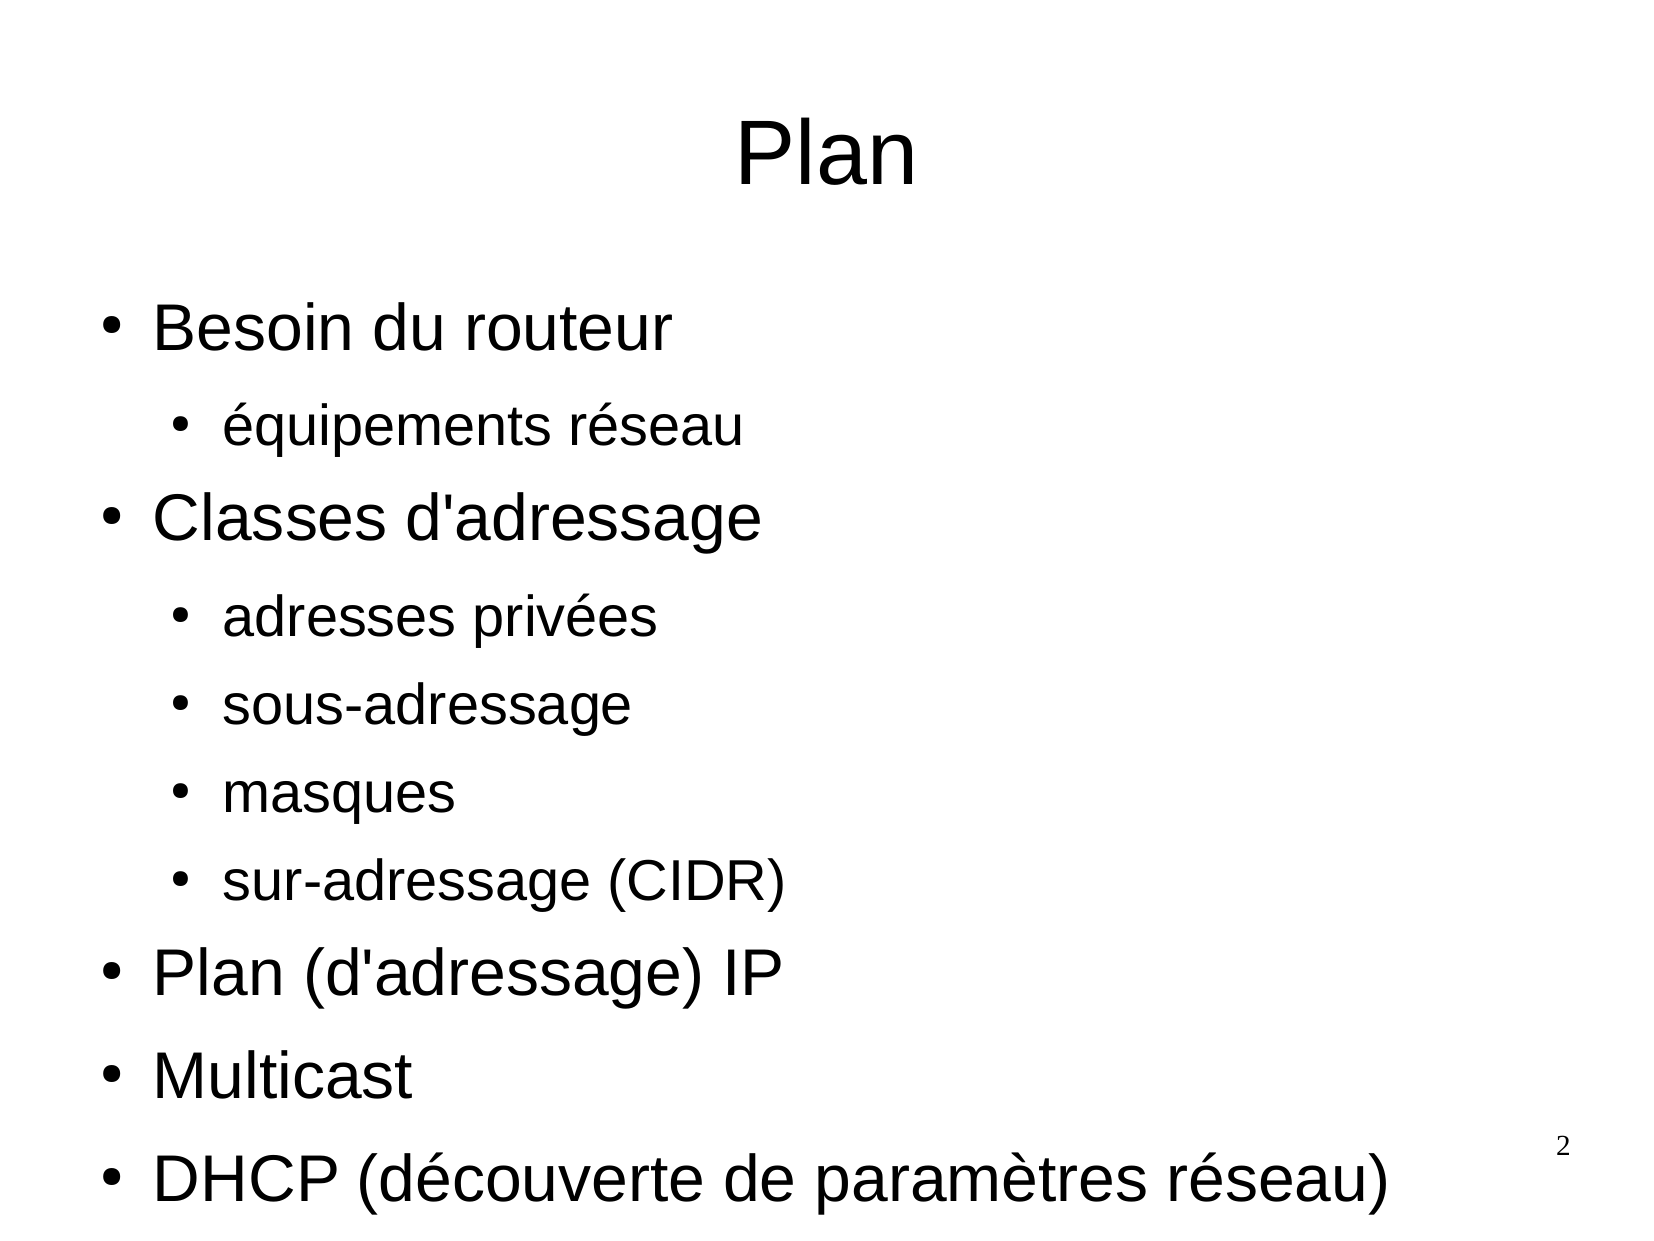

# Plan
Besoin du routeur
équipements réseau
Classes d'adressage
adresses privées
sous-adressage
masques
sur-adressage (CIDR)
Plan (d'adressage) IP
Multicast
DHCP (découverte de paramètres réseau)
2